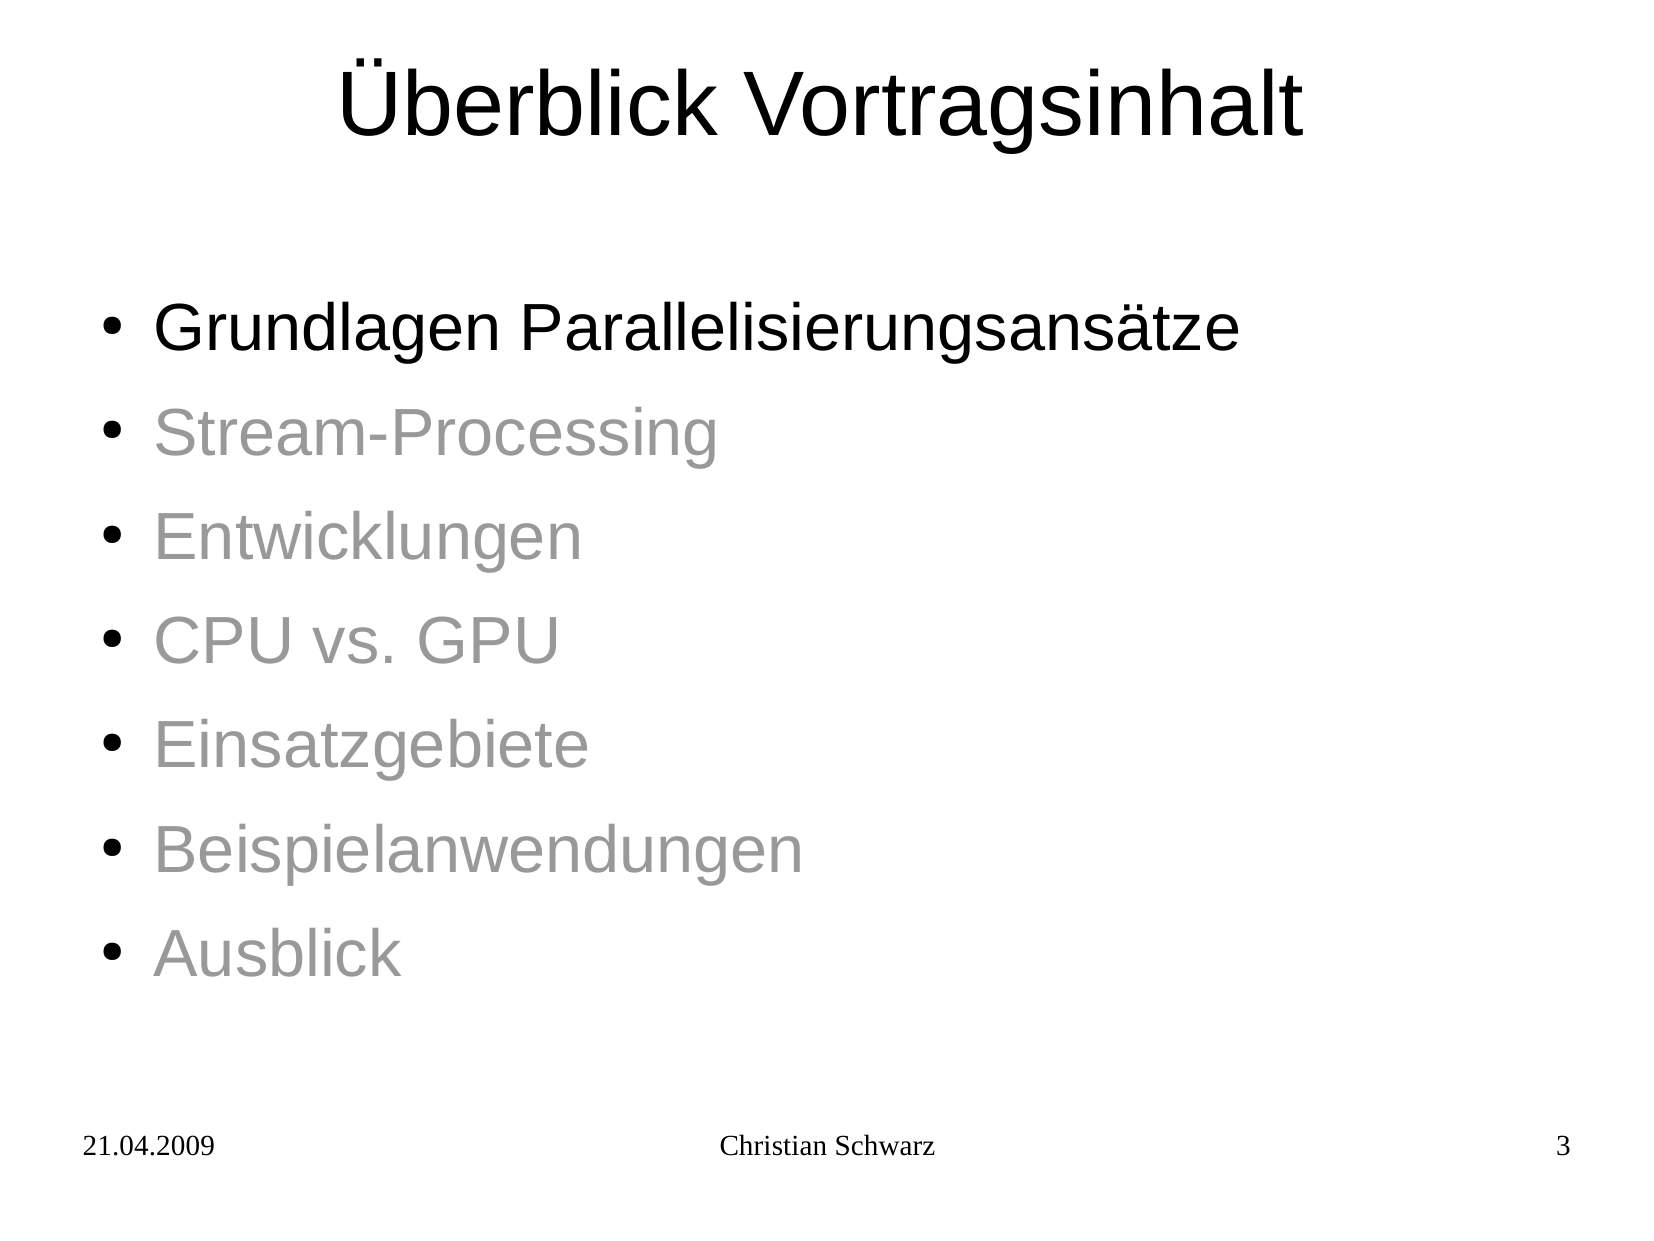

# Überblick Vortragsinhalt
Grundlagen Parallelisierungsansätze
Stream-Processing
Entwicklungen
CPU vs. GPU
Einsatzgebiete
Beispielanwendungen
Ausblick
21.04.2009
Christian Schwarz
3